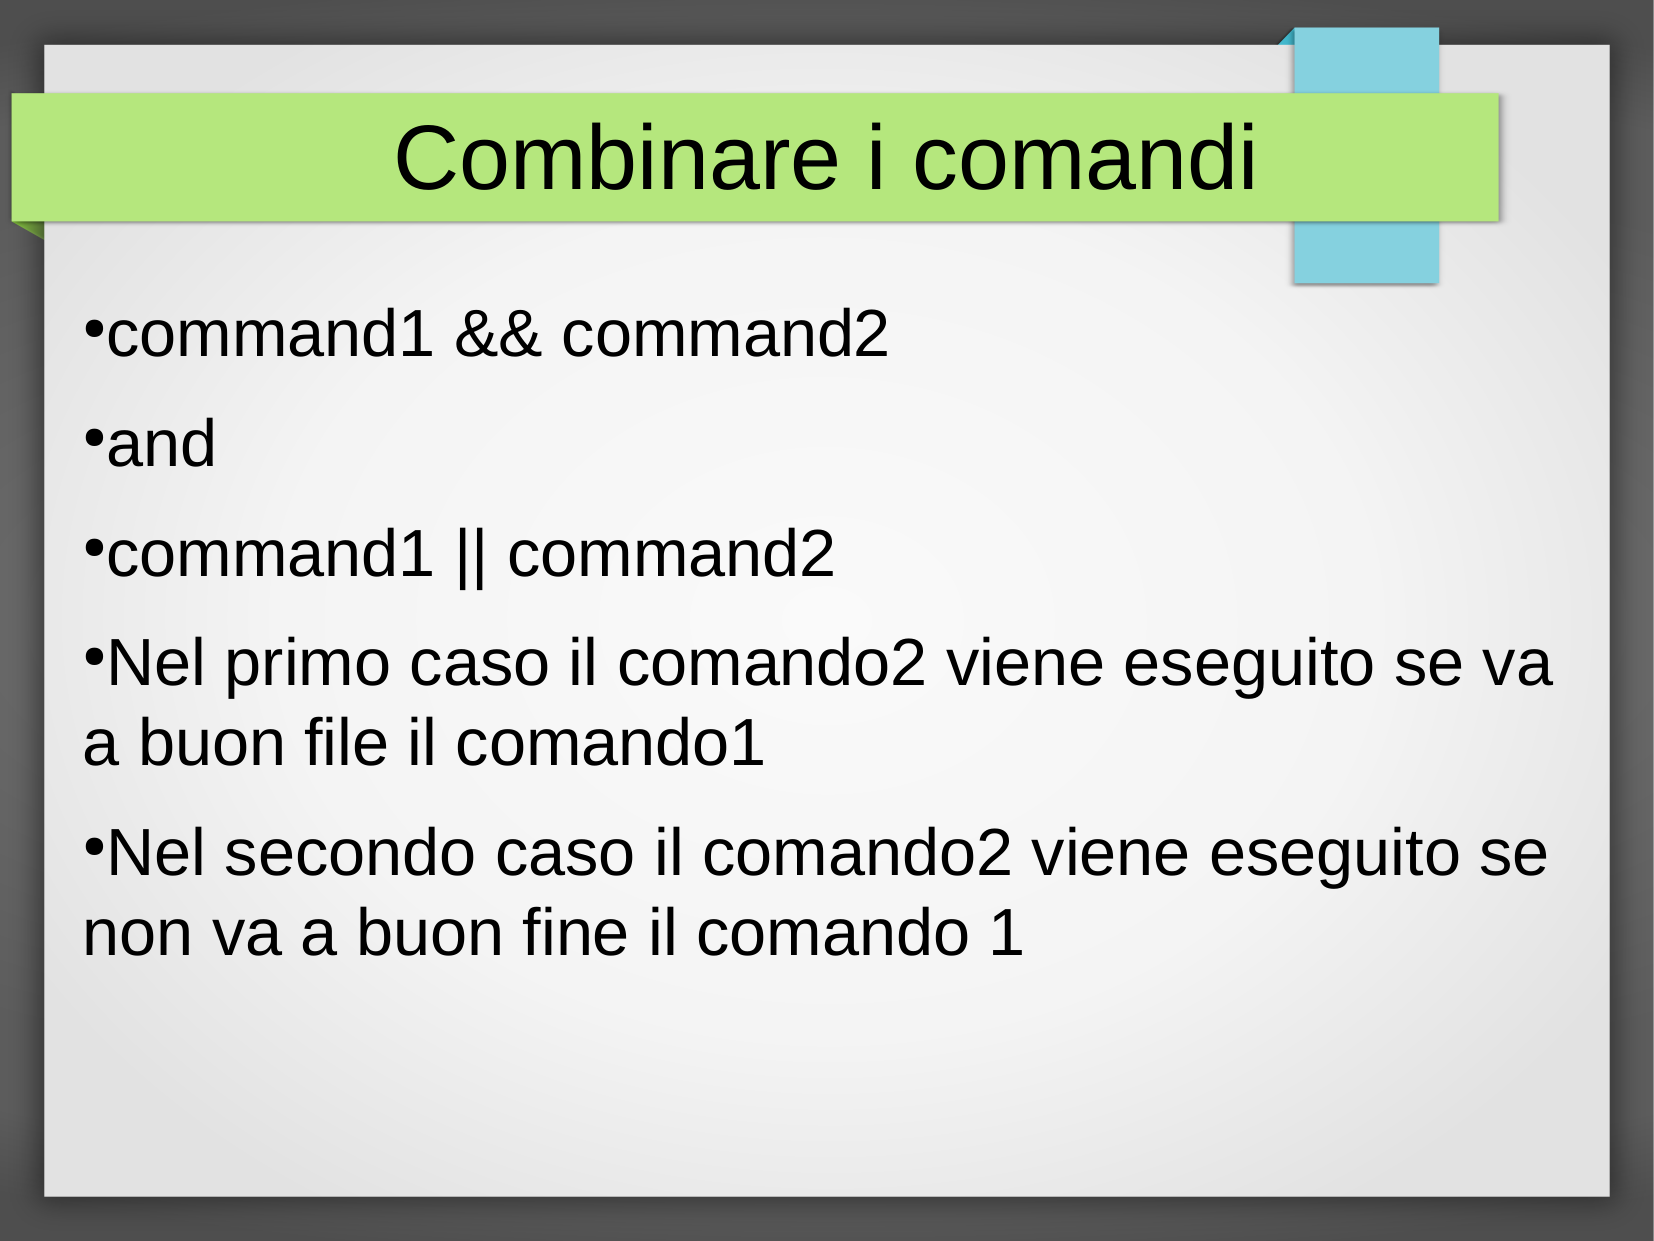

# Combinare i comandi
command1 && command2
and
command1 || command2
Nel primo caso il comando2 viene eseguito se va a buon file il comando1
Nel secondo caso il comando2 viene eseguito se non va a buon fine il comando 1